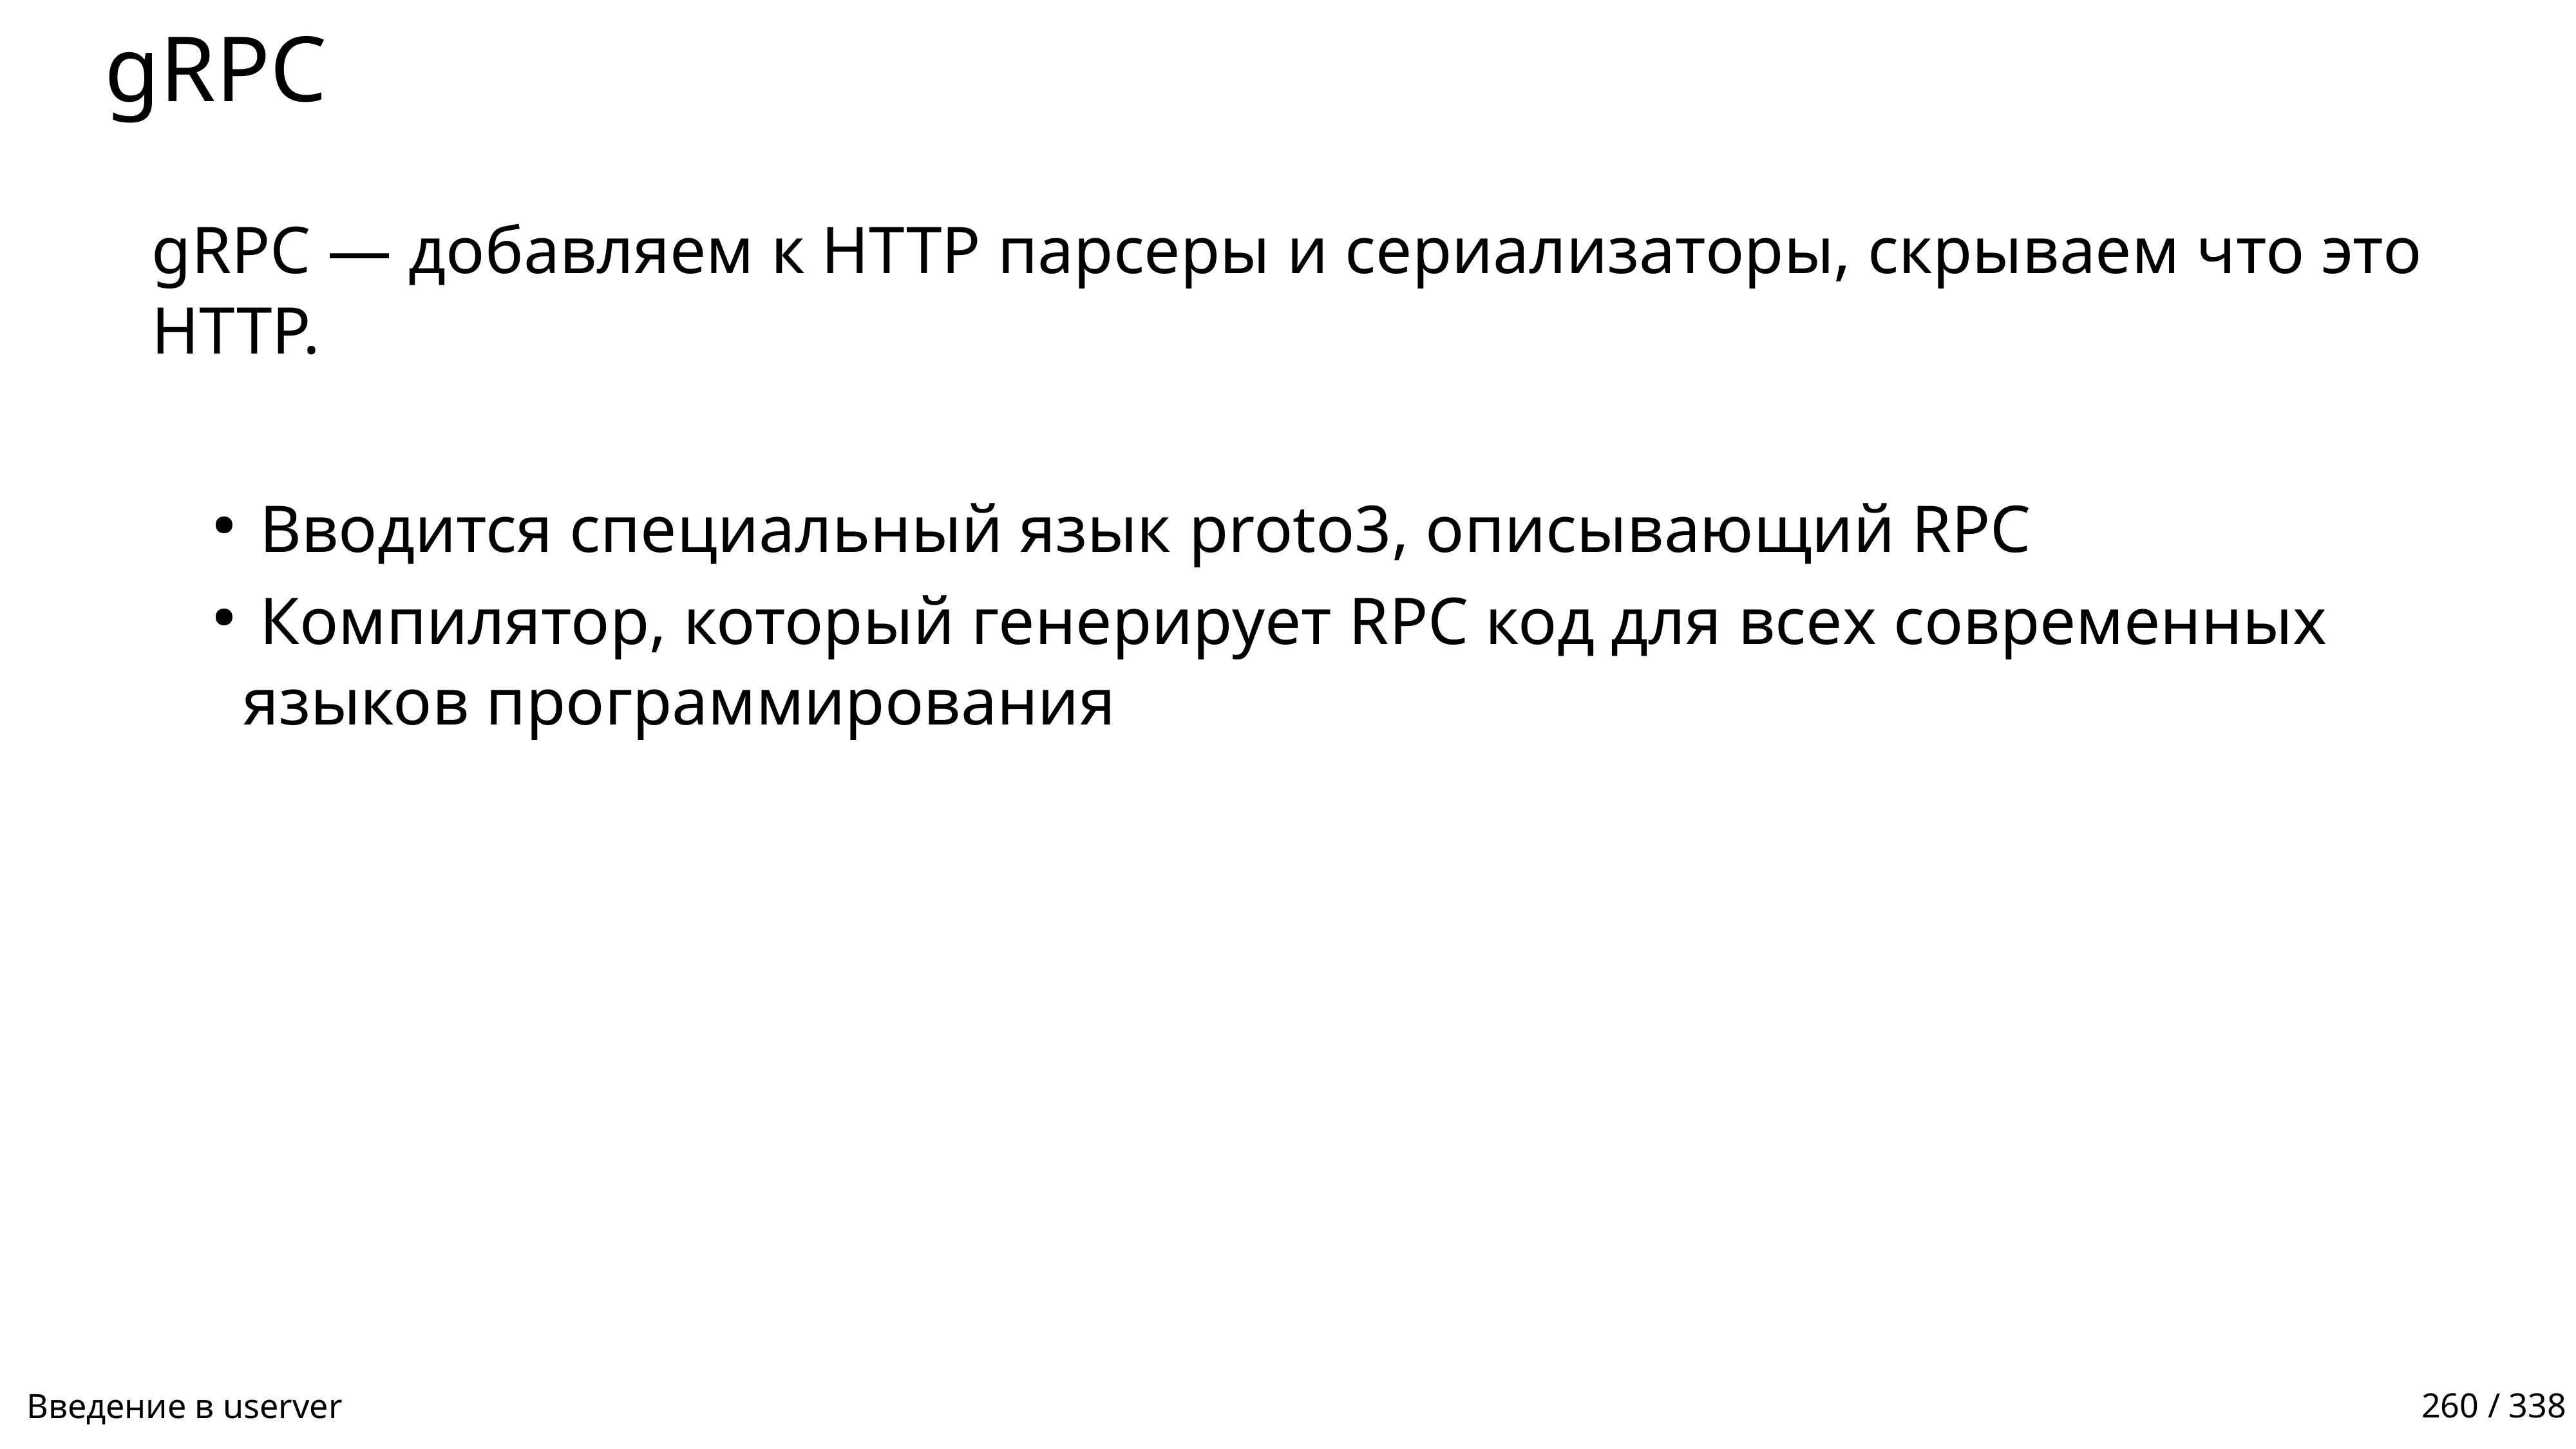

gRPC
# gRPC — добавляем к HTTP парсеры и сериализаторы, скрываем что это HTTP.
 Вводится специальный язык proto3, описывающий RPC
 Компилятор, который генерирует RPC код для всех современных языков программирования
Введение в userver